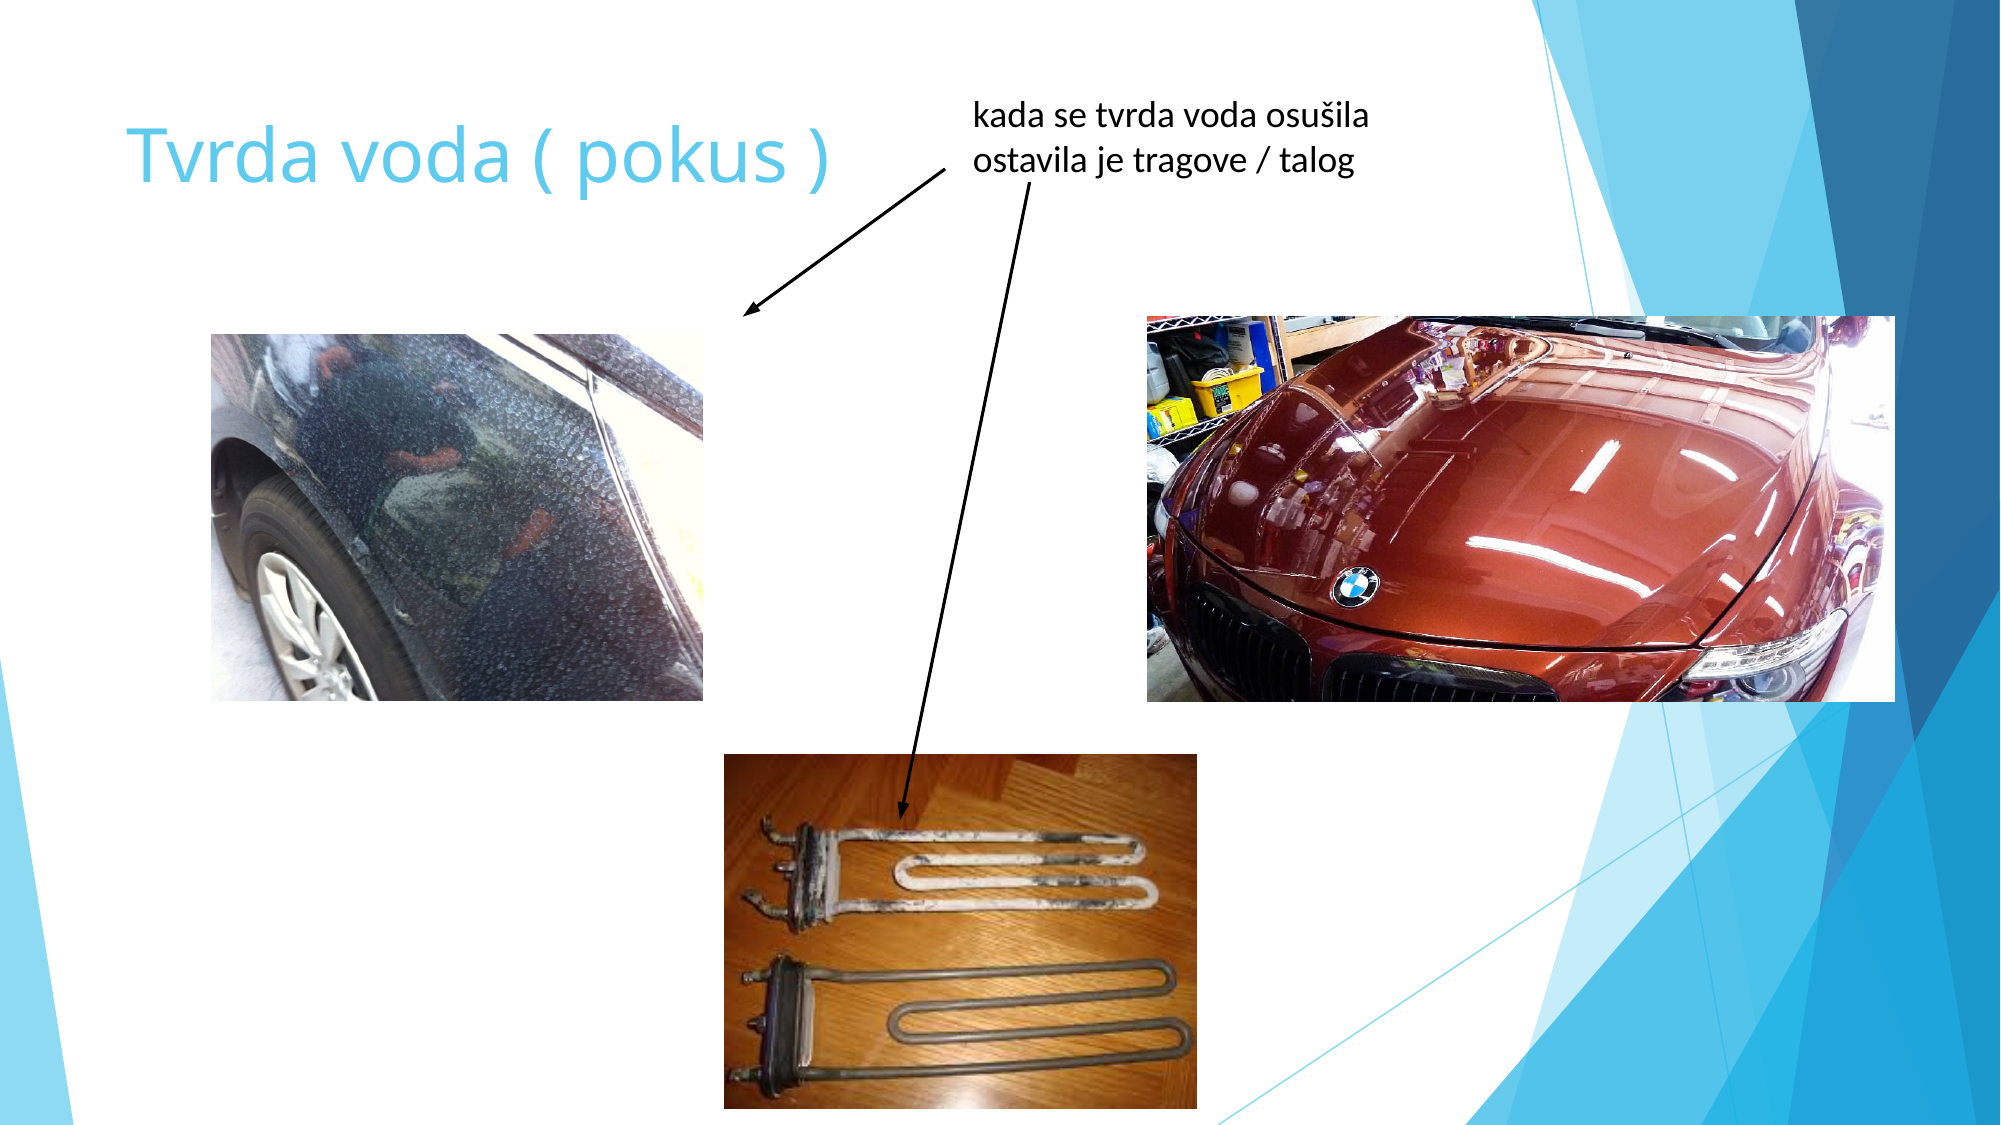

kada se tvrda voda osušila ostavila je tragove / talog
# Tvrda voda ( pokus )